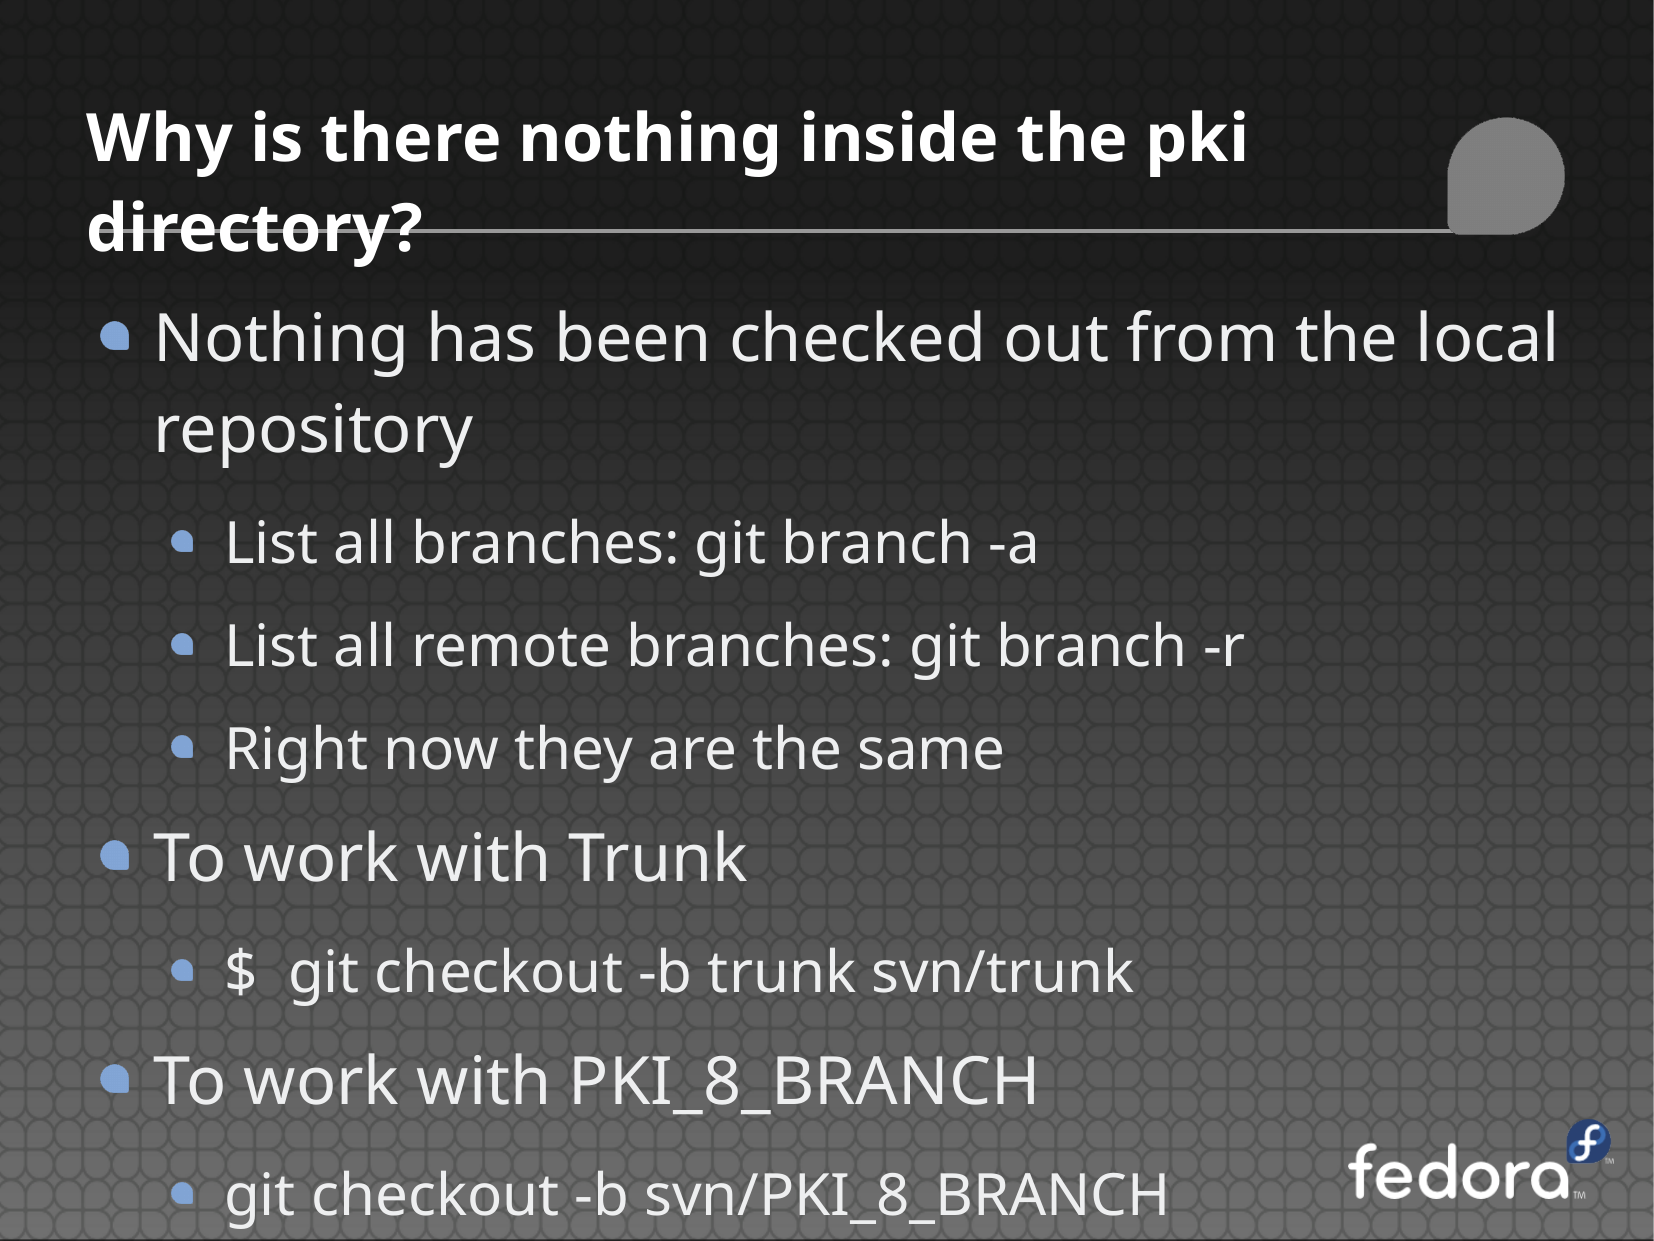

# Why is there nothing inside the pki directory?
Nothing has been checked out from the local repository
List all branches: git branch -a
List all remote branches: git branch -r
Right now they are the same
To work with Trunk
$ git checkout -b trunk svn/trunk
To work with PKI_8_BRANCH
git checkout -b svn/PKI_8_BRANCH PKI_8_BRANCH
To go back to trunk
git checkout trunk